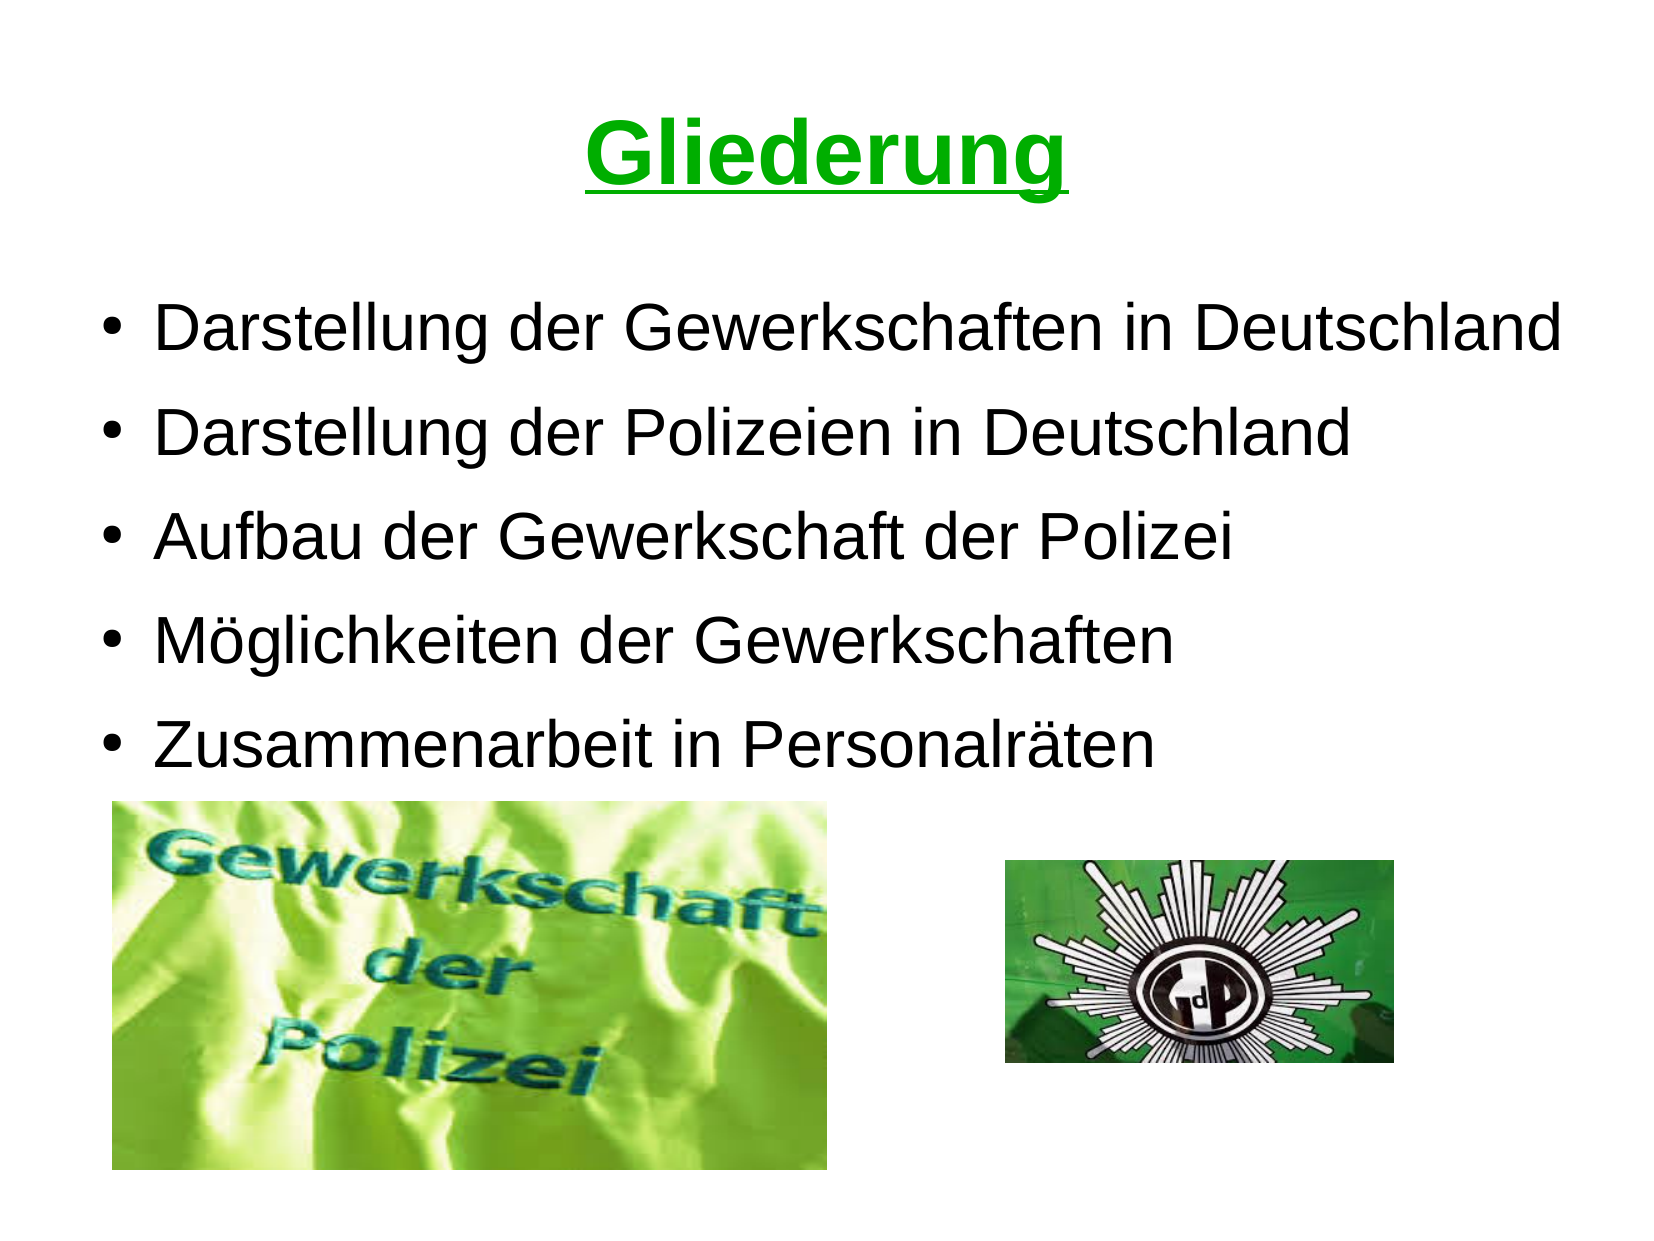

# Gliederung
Darstellung der Gewerkschaften in Deutschland
Darstellung der Polizeien in Deutschland
Aufbau der Gewerkschaft der Polizei
Möglichkeiten der Gewerkschaften
Zusammenarbeit in Personalräten